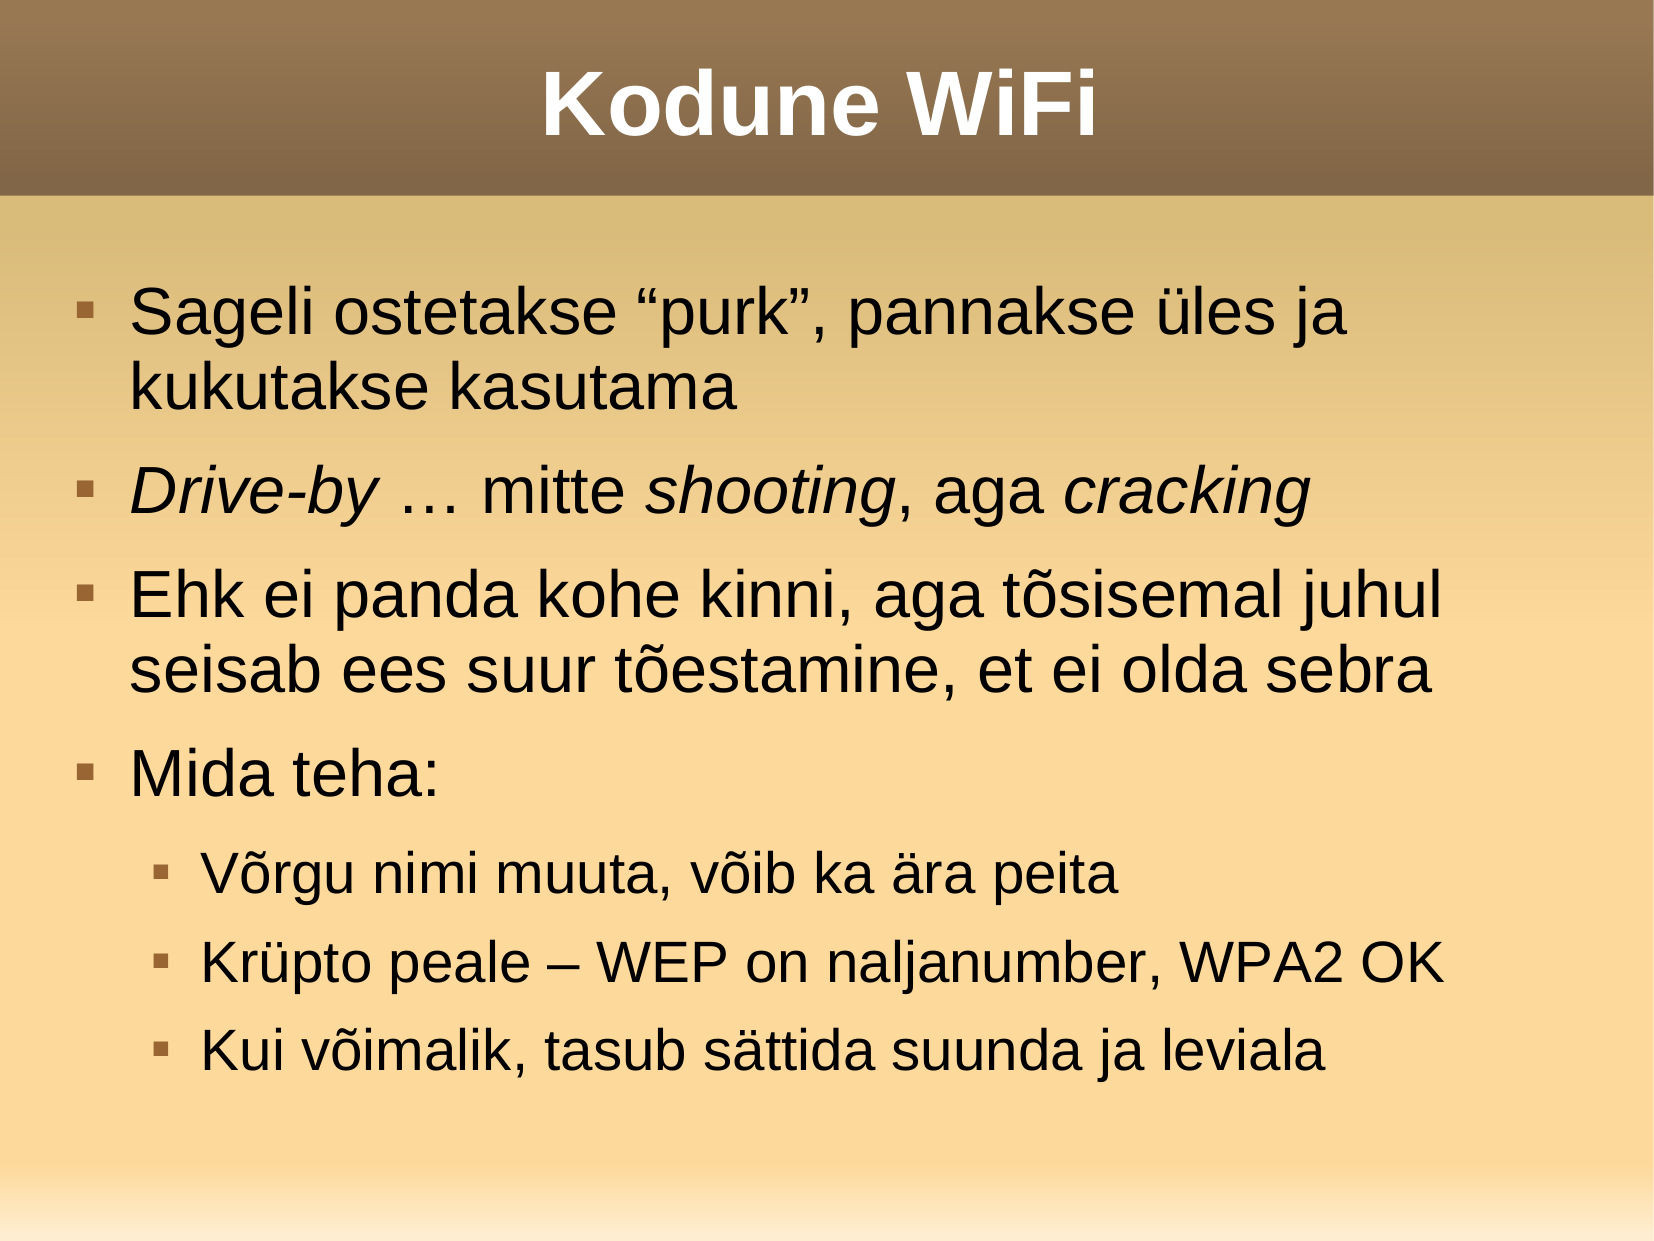

# Kodune WiFi
Sageli ostetakse “purk”, pannakse üles ja kukutakse kasutama
Drive-by … mitte shooting, aga cracking
Ehk ei panda kohe kinni, aga tõsisemal juhul seisab ees suur tõestamine, et ei olda sebra
Mida teha:
Võrgu nimi muuta, võib ka ära peita
Krüpto peale – WEP on naljanumber, WPA2 OK
Kui võimalik, tasub sättida suunda ja leviala